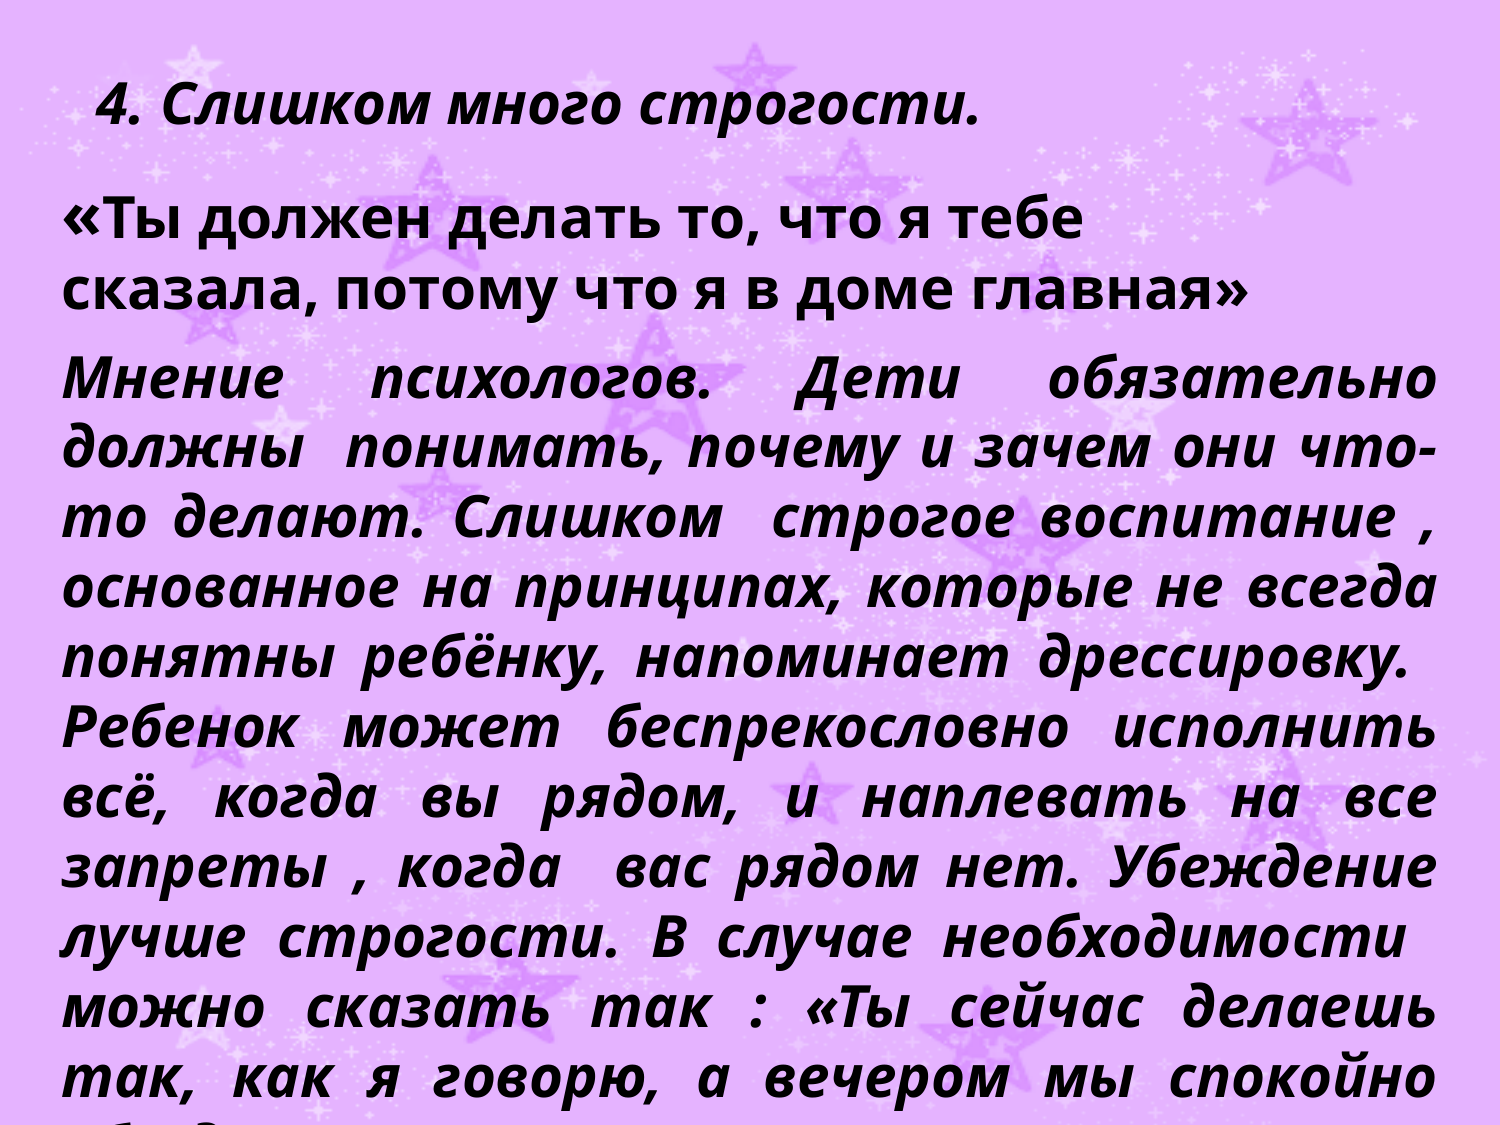

4. Слишком много строгости.
«Ты должен делать то, что я тебе сказала, потому что я в доме главная»
Мнение психологов. Дети обязательно должны понимать, почему и зачем они что-то делают. Слишком строгое воспитание , основанное на принципах, которые не всегда понятны ребёнку, напоминает дрессировку. Ребенок может беспрекословно исполнить всё, когда вы рядом, и наплевать на все запреты , когда вас рядом нет. Убеждение лучше строгости. В случае необходимости можно сказать так : «Ты сейчас делаешь так, как я говорю, а вечером мы спокойно обсудим – почему и зачем».